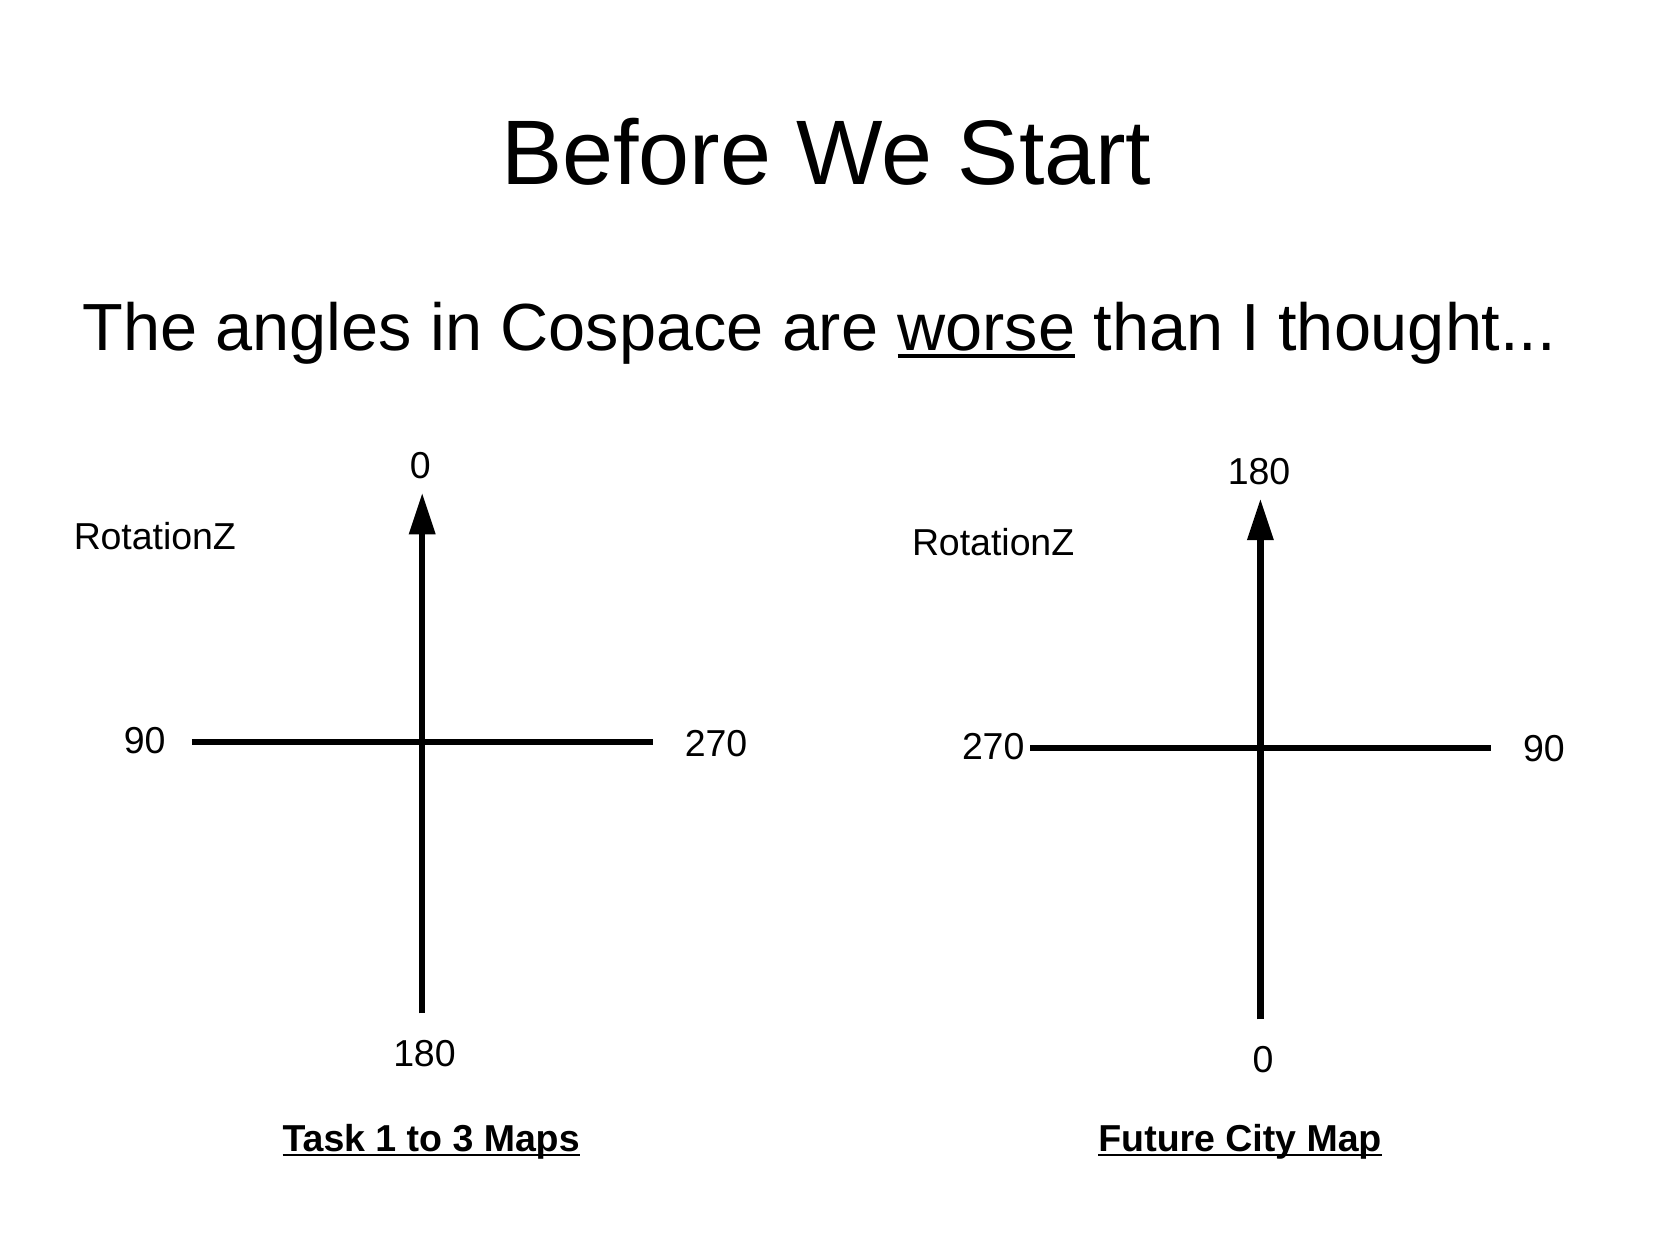

# Before We Start
The angles in Cospace are worse than I thought...
0
90
270
180
180
270
90
 0
RotationZ
RotationZ
Task 1 to 3 Maps
Future City Map